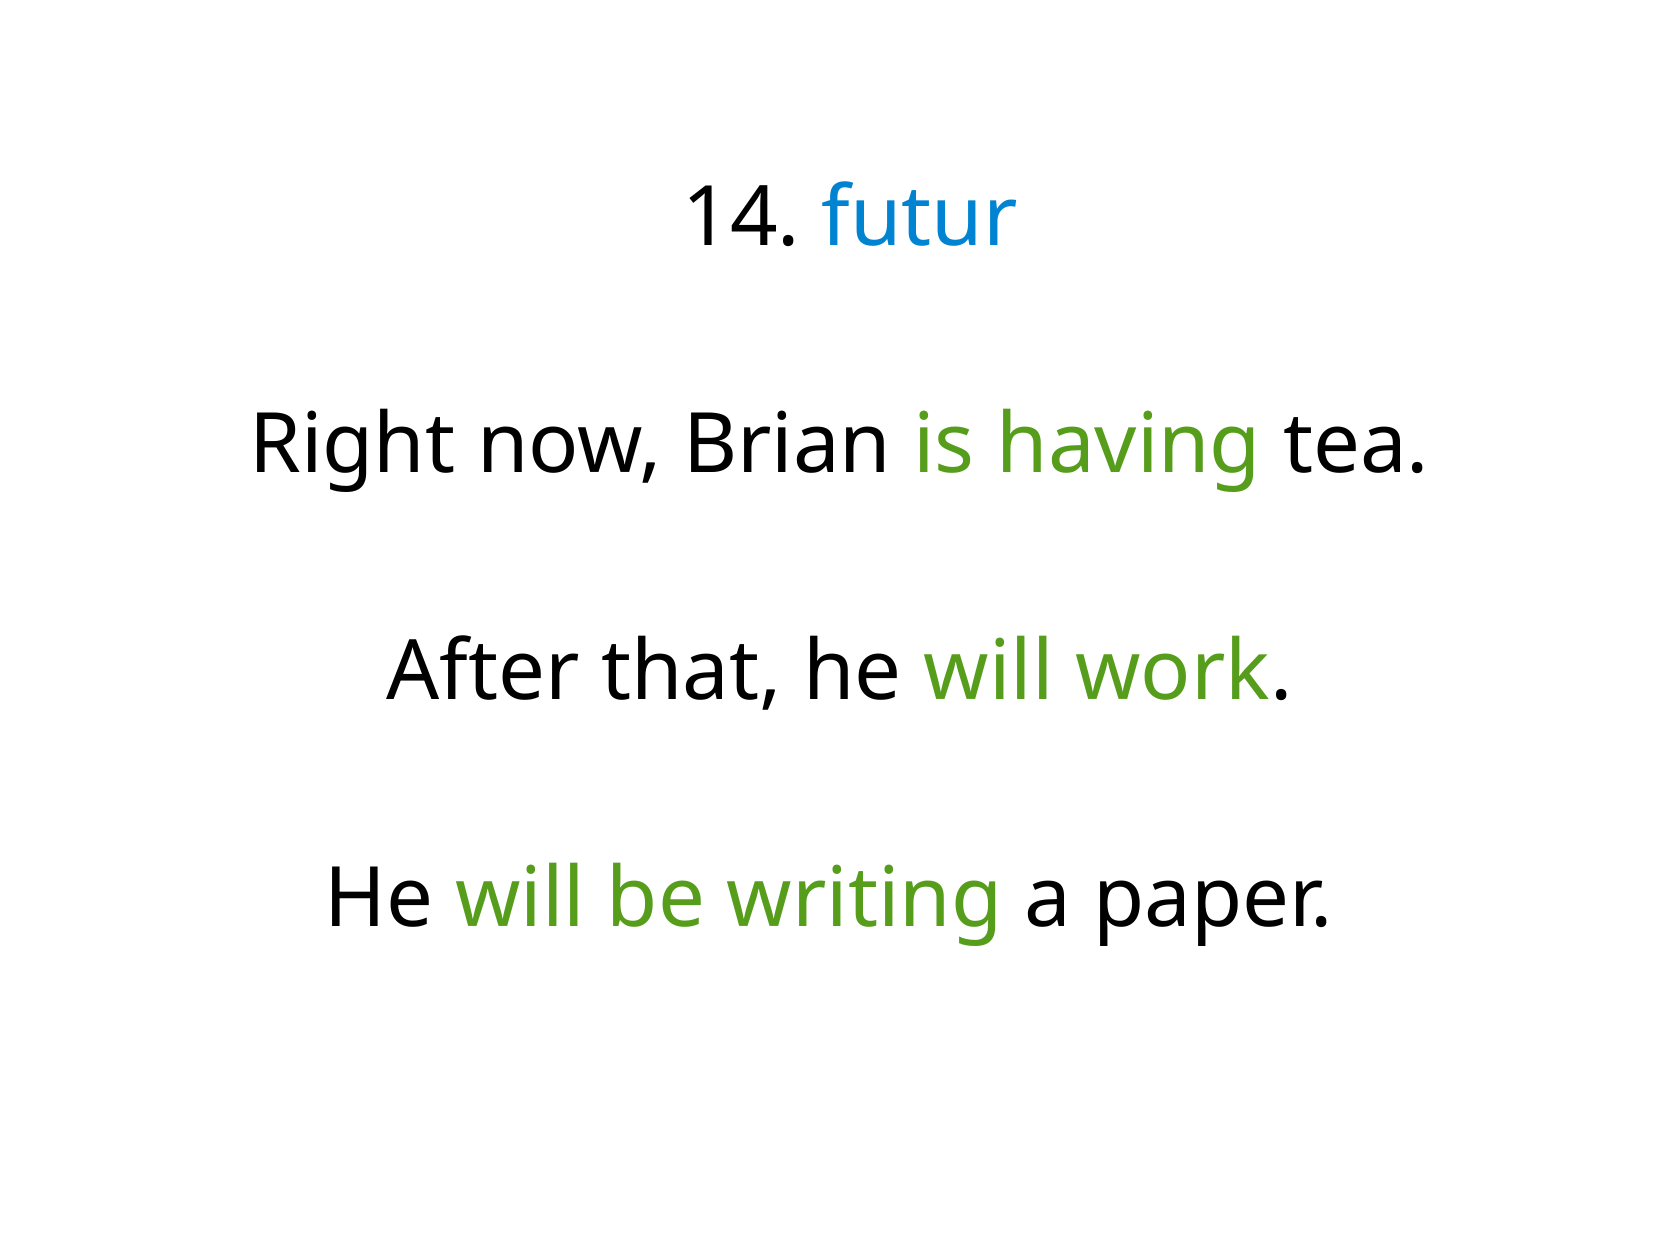

14. futur
Right now, Brian is having tea.
After that, he will work.
He will be writing a paper.